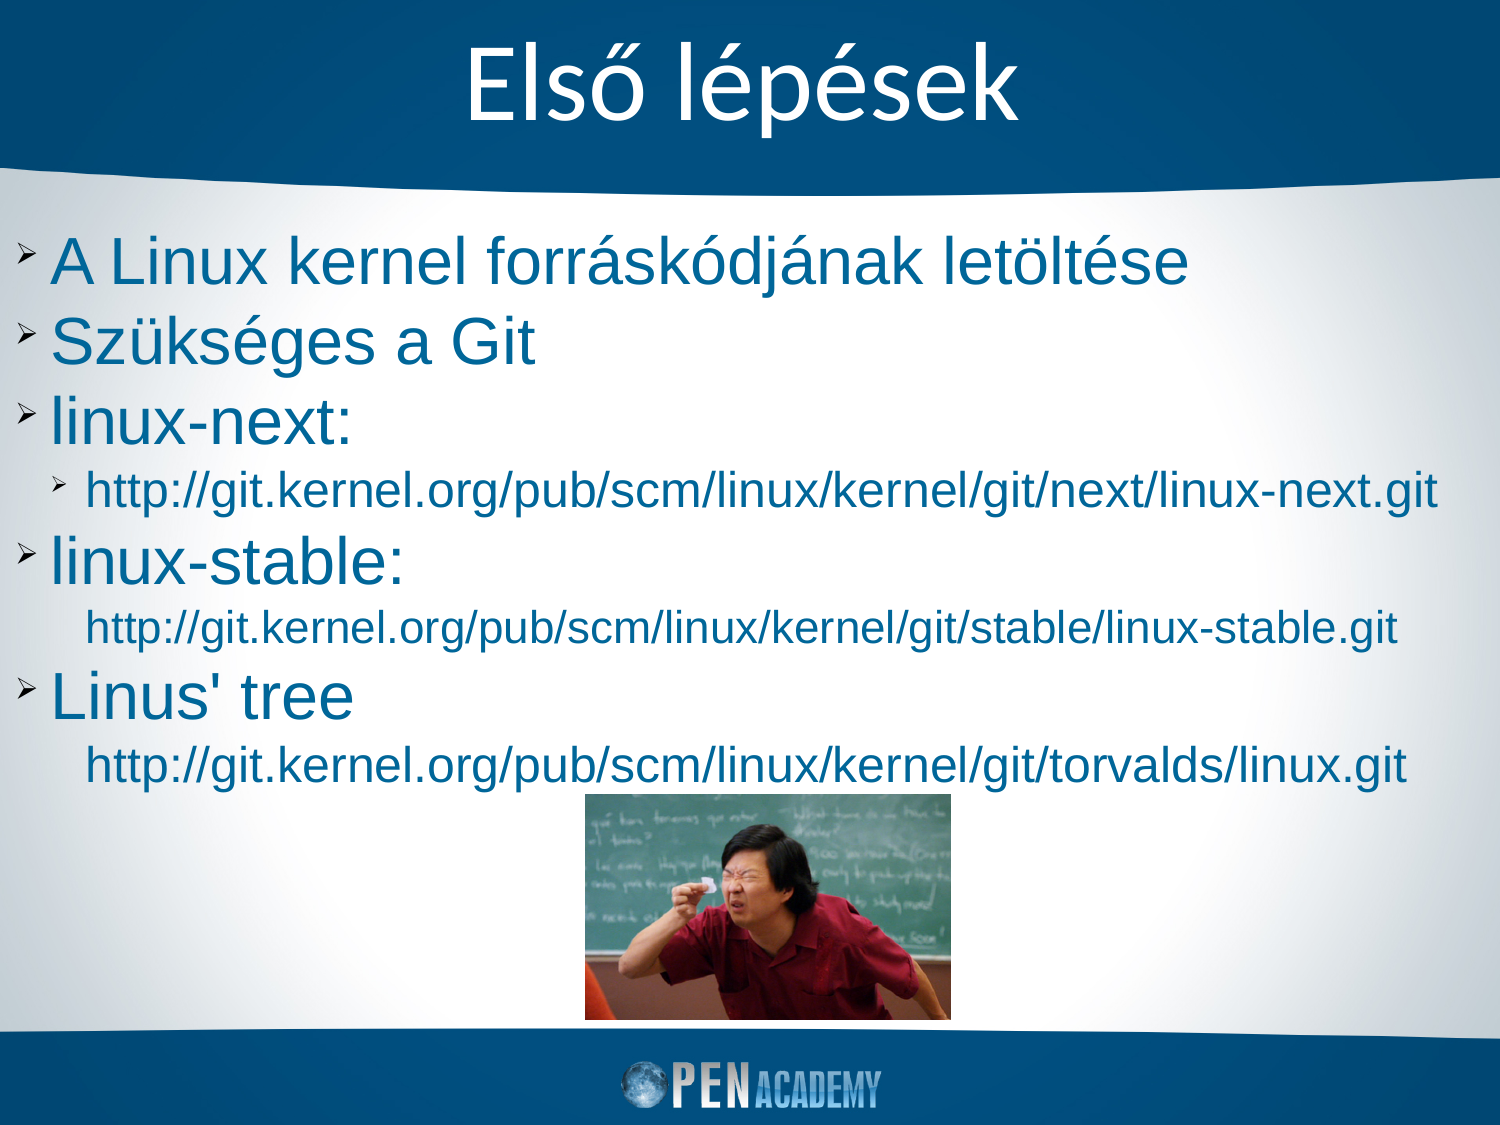

# Első lépések
A Linux kernel forráskódjának letöltése
Szükséges a Git
linux-next:
http://git.kernel.org/pub/scm/linux/kernel/git/next/linux-next.git
linux-stable:
http://git.kernel.org/pub/scm/linux/kernel/git/stable/linux-stable.git
Linus' tree
http://git.kernel.org/pub/scm/linux/kernel/git/torvalds/linux.git